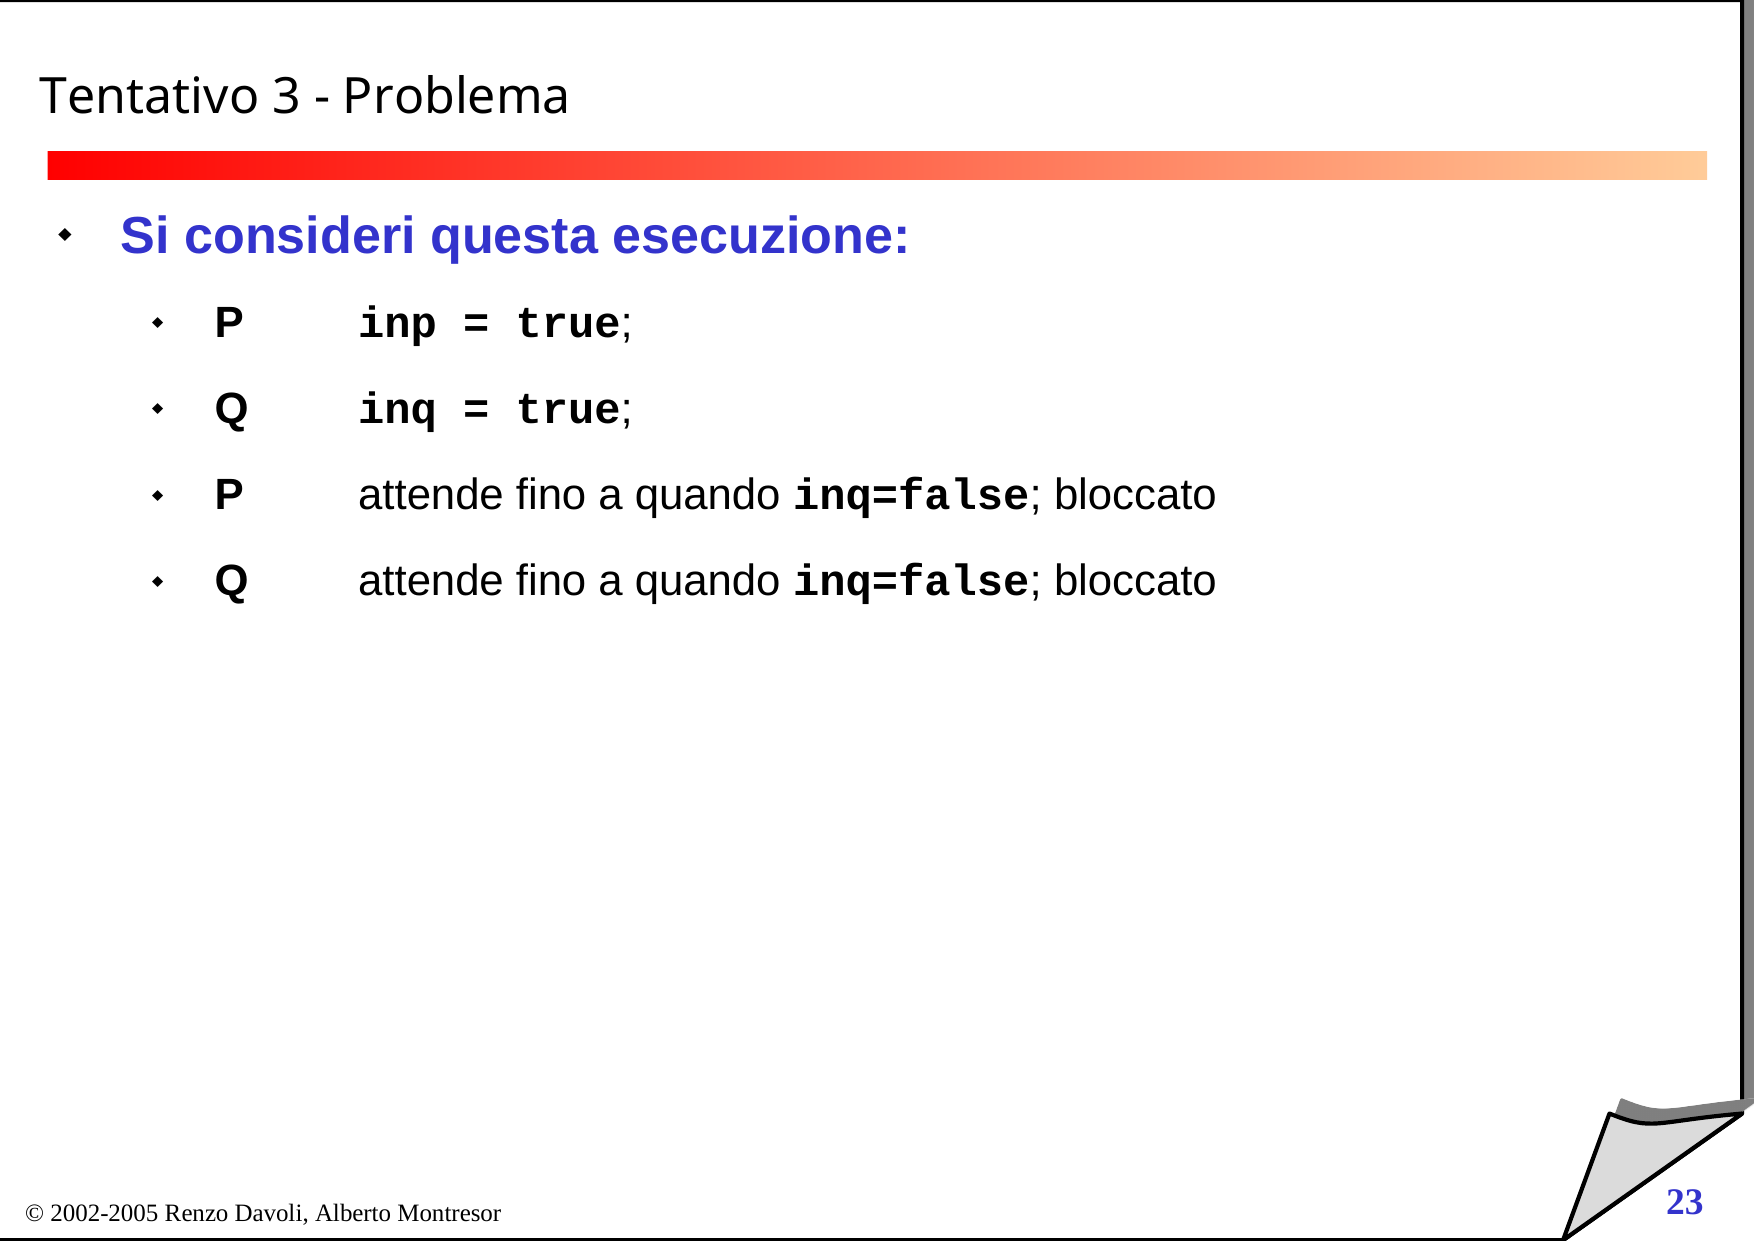

# Tentativo 3 - Problema
Si consideri questa esecuzione:
P	inp = true;
Q	inq = true;
P	attende fino a quando inq=false; bloccato
Q	attende fino a quando inq=false; bloccato